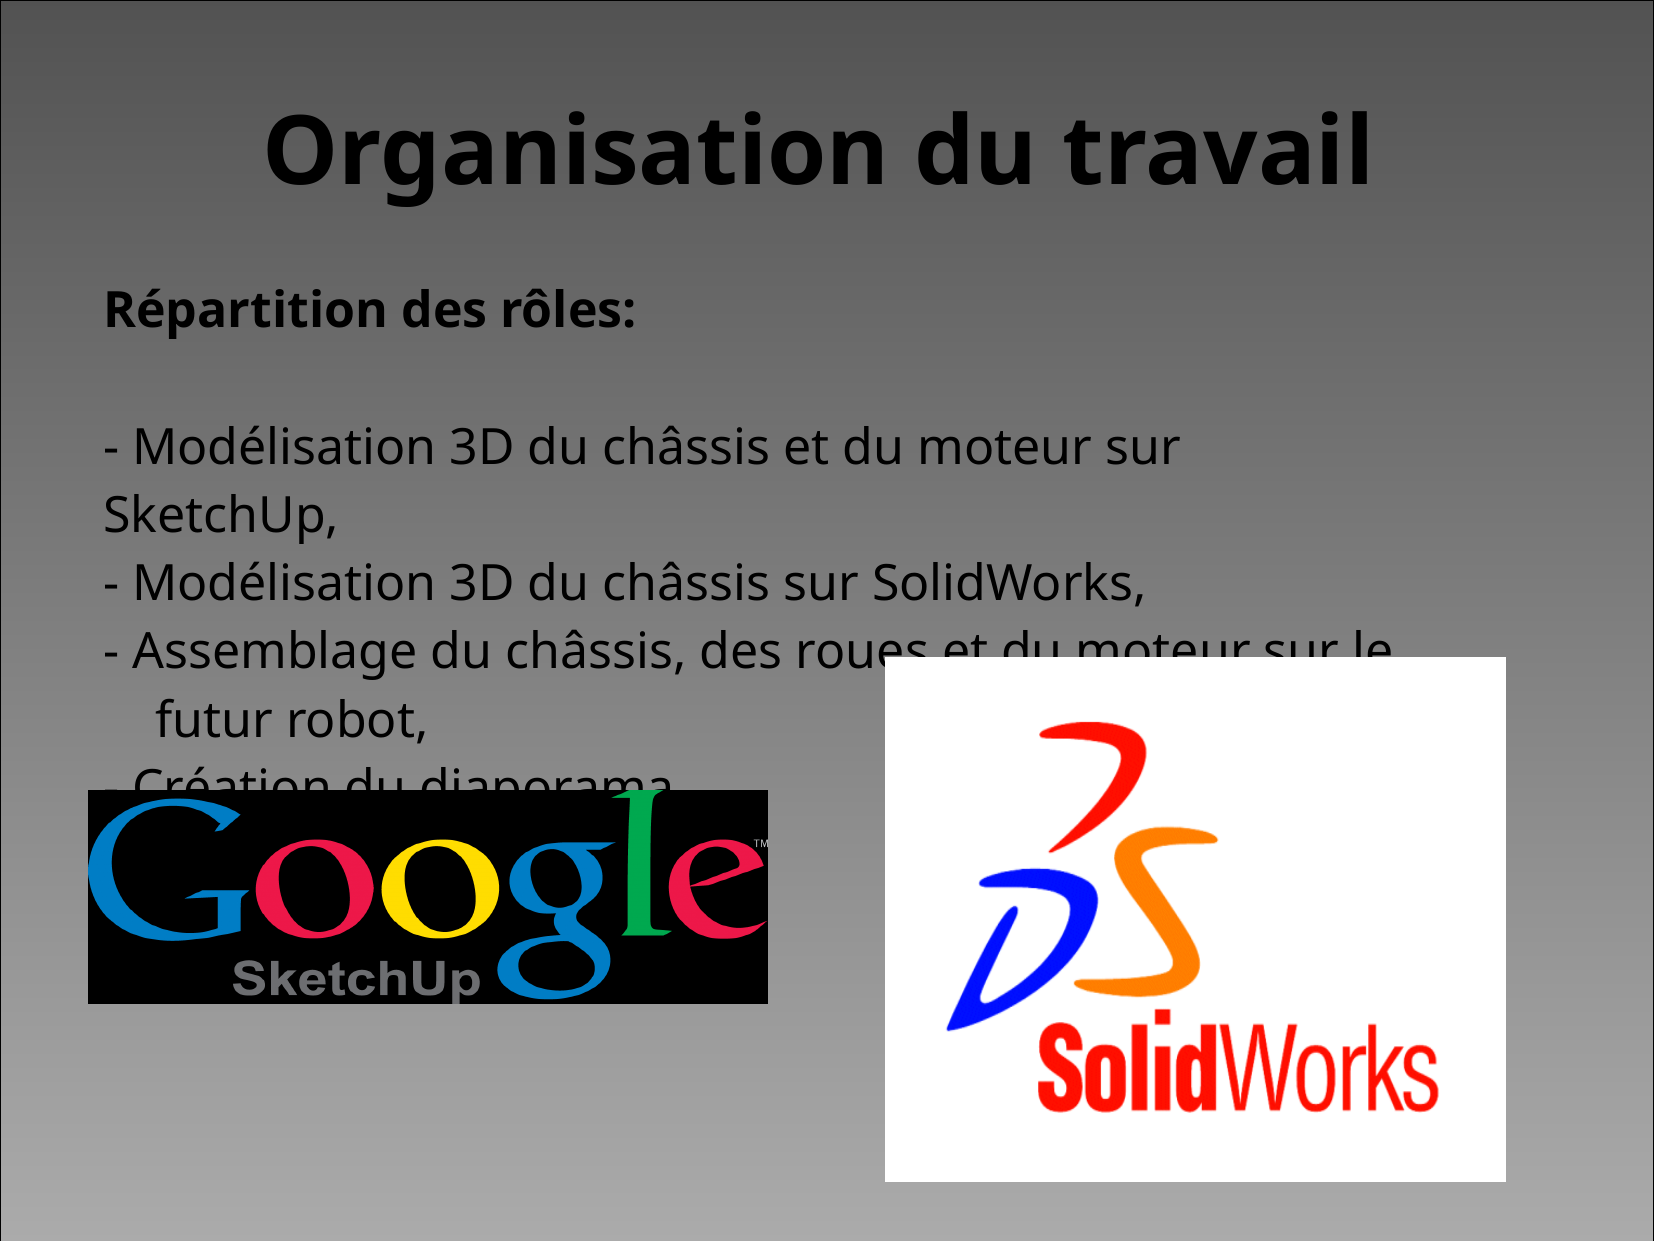

Organisation du travail
Répartition des rôles:
- Modélisation 3D du châssis et du moteur sur SketchUp,
- Modélisation 3D du châssis sur SolidWorks,
- Assemblage du châssis, des roues et du moteur sur le futur robot,
- Création du diaporama.